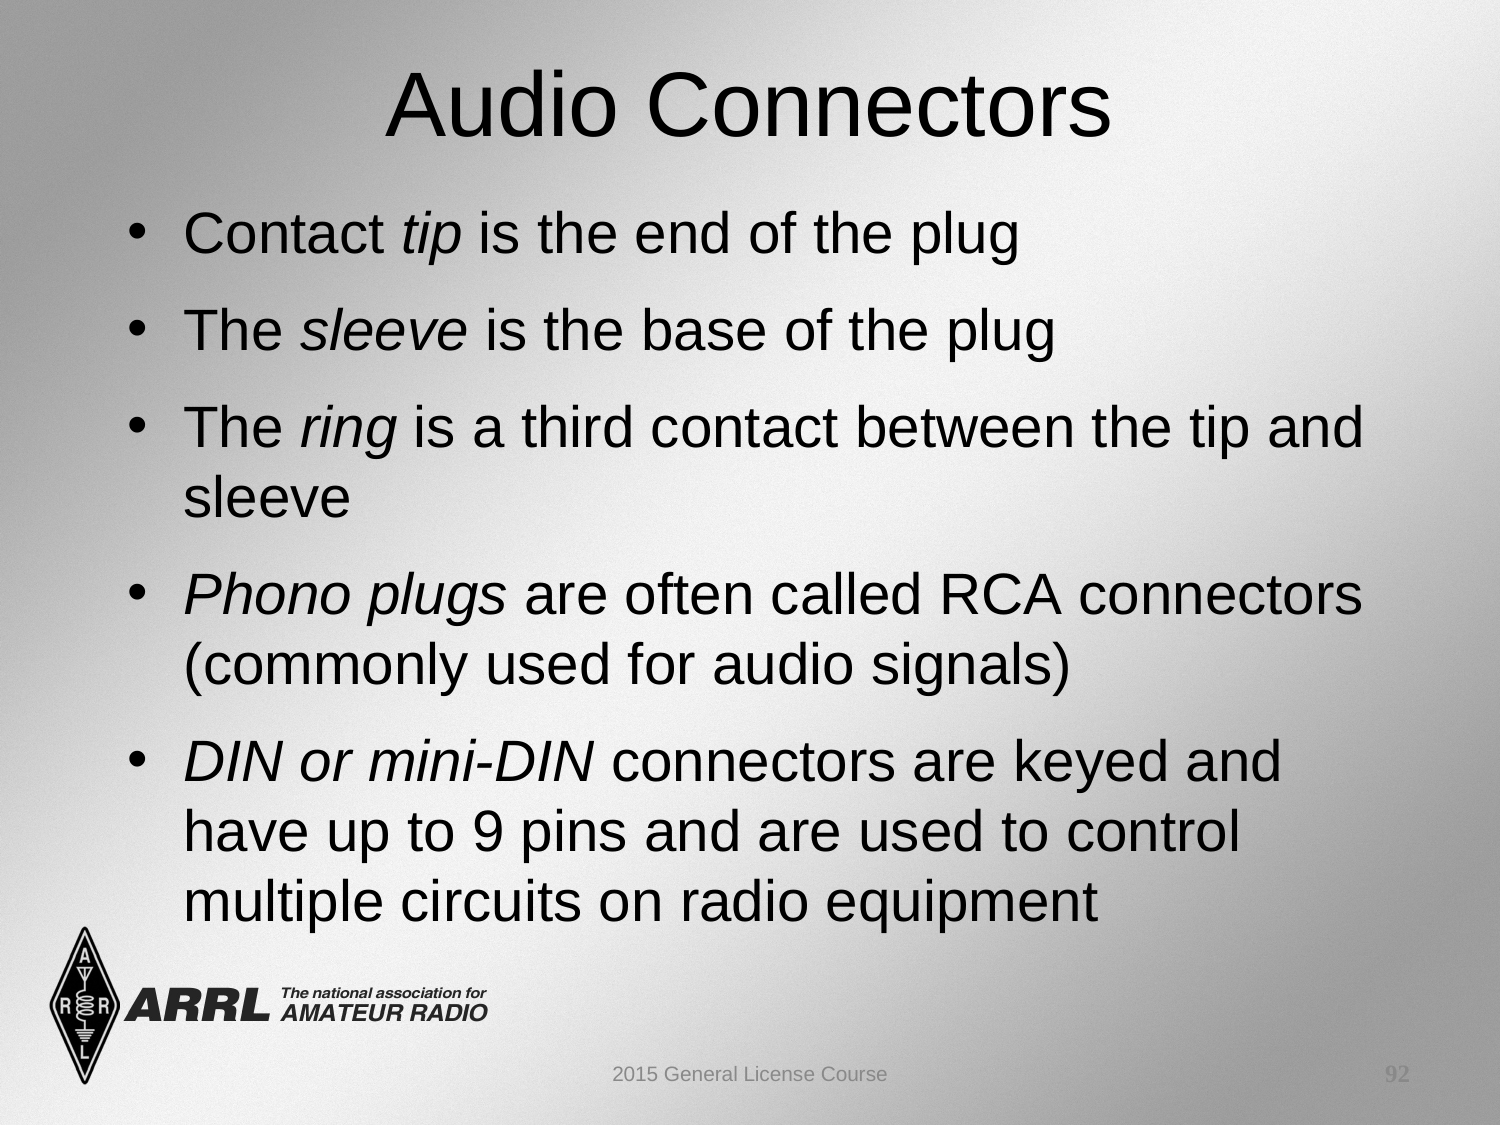

Audio Connectors
Contact tip is the end of the plug
The sleeve is the base of the plug
The ring is a third contact between the tip and sleeve
Phono plugs are often called RCA connectors (commonly used for audio signals)
DIN or mini-DIN connectors are keyed and have up to 9 pins and are used to control multiple circuits on radio equipment
2015 General License Course